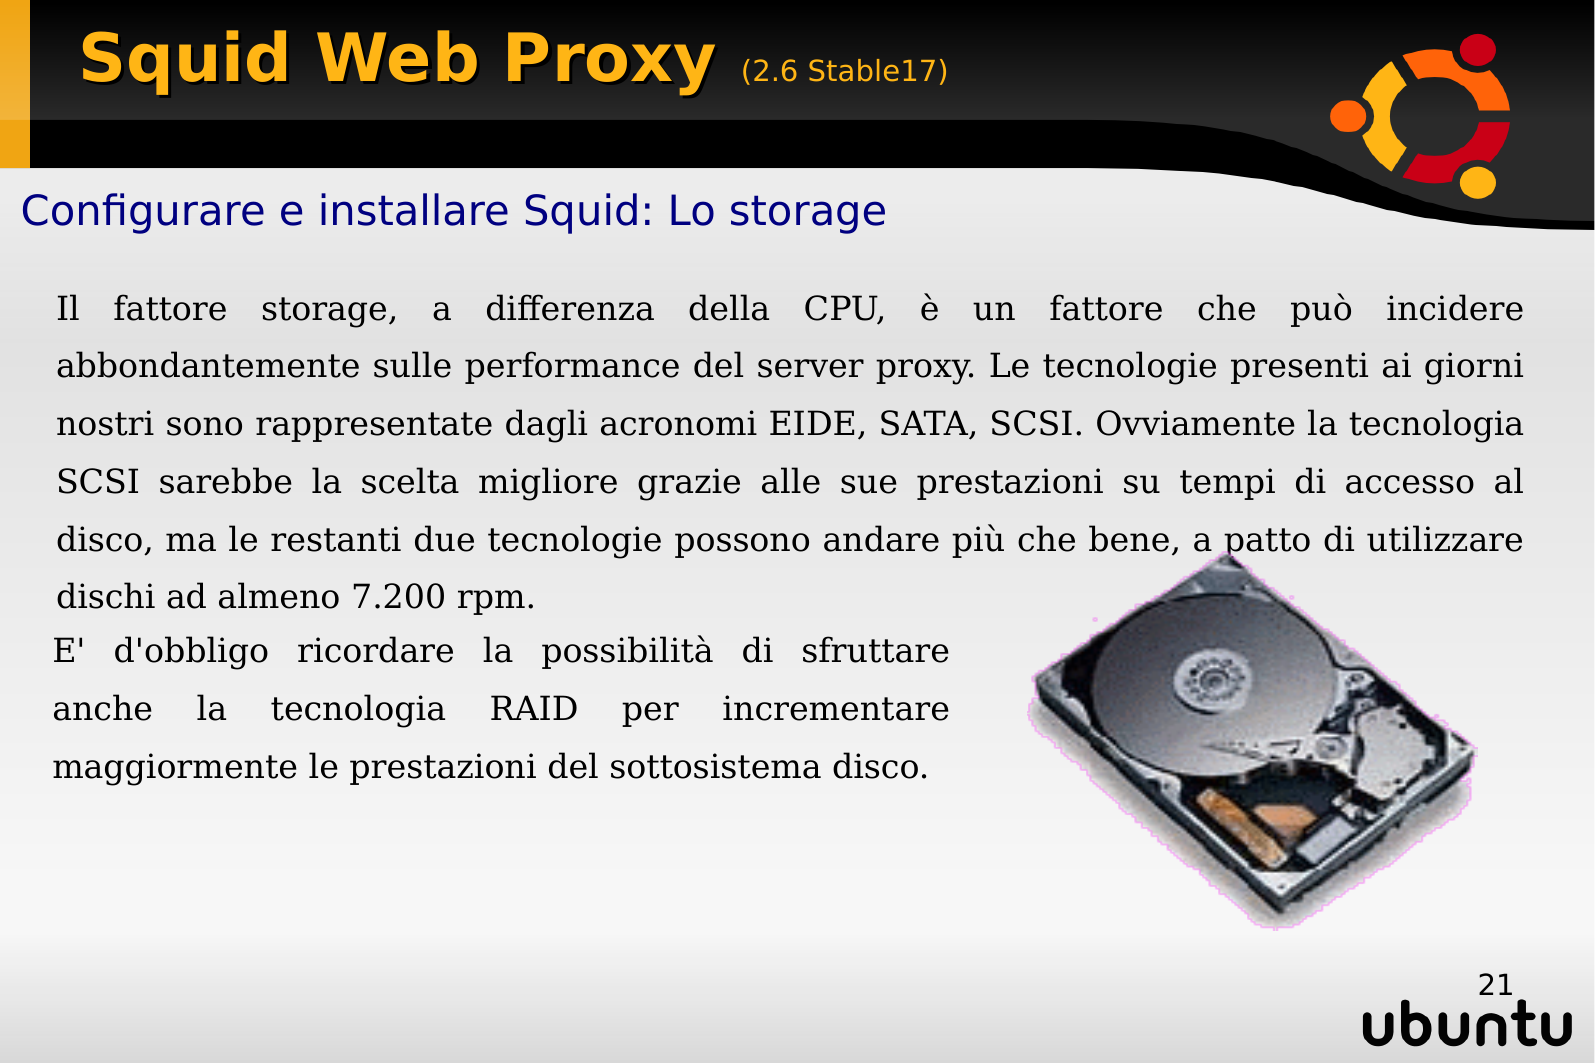

Squid Web Proxy (2.6 Stable17)
Configurare e installare Squid: Lo storage
Il fattore storage, a differenza della CPU, è un fattore che può incidere abbondantemente sulle performance del server proxy. Le tecnologie presenti ai giorni nostri sono rappresentate dagli acronomi EIDE, SATA, SCSI. Ovviamente la tecnologia SCSI sarebbe la scelta migliore grazie alle sue prestazioni su tempi di accesso al disco, ma le restanti due tecnologie possono andare più che bene, a patto di utilizzare dischi ad almeno 7.200 rpm.
E' d'obbligo ricordare la possibilità di sfruttare anche la tecnologia RAID per incrementare maggiormente le prestazioni del sottosistema disco.
21